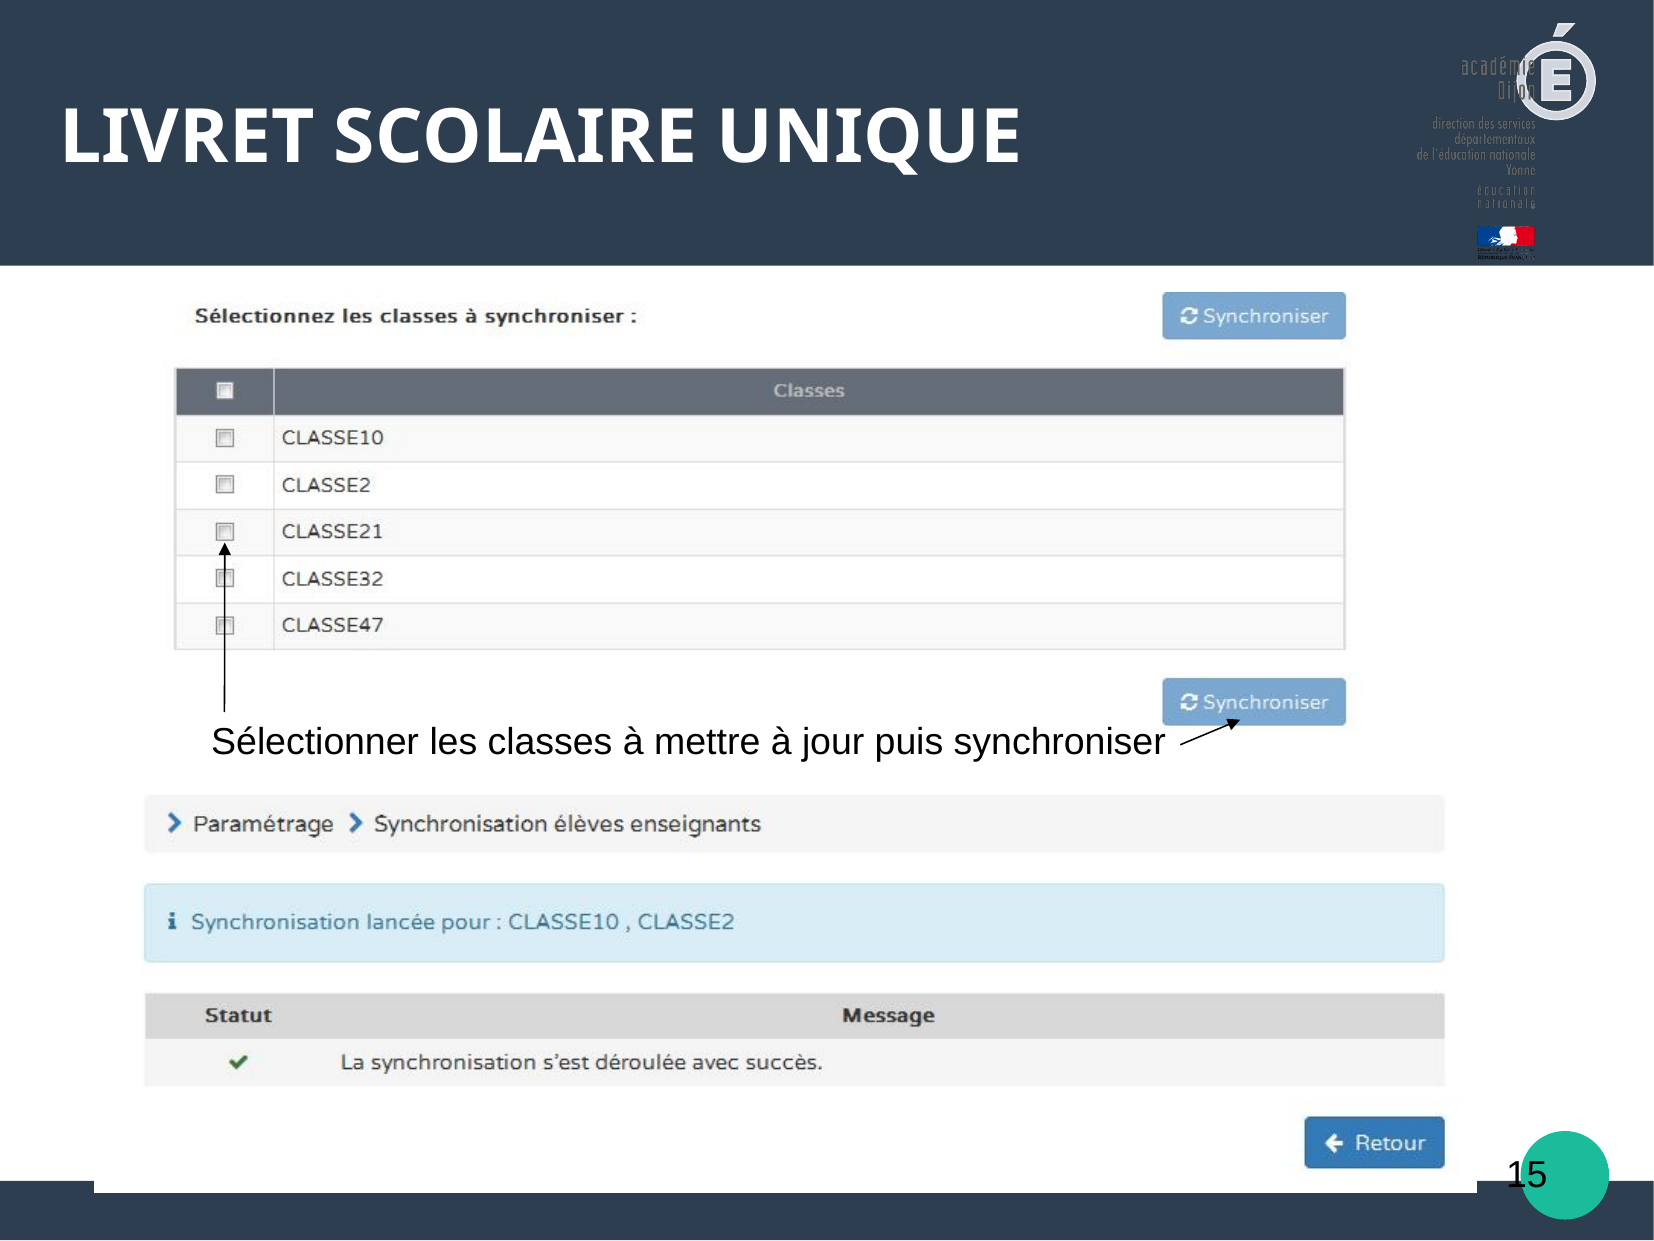

# LIVRET SCOLAIRE UNIQUE
Sélectionner les classes à mettre à jour puis synchroniser
15